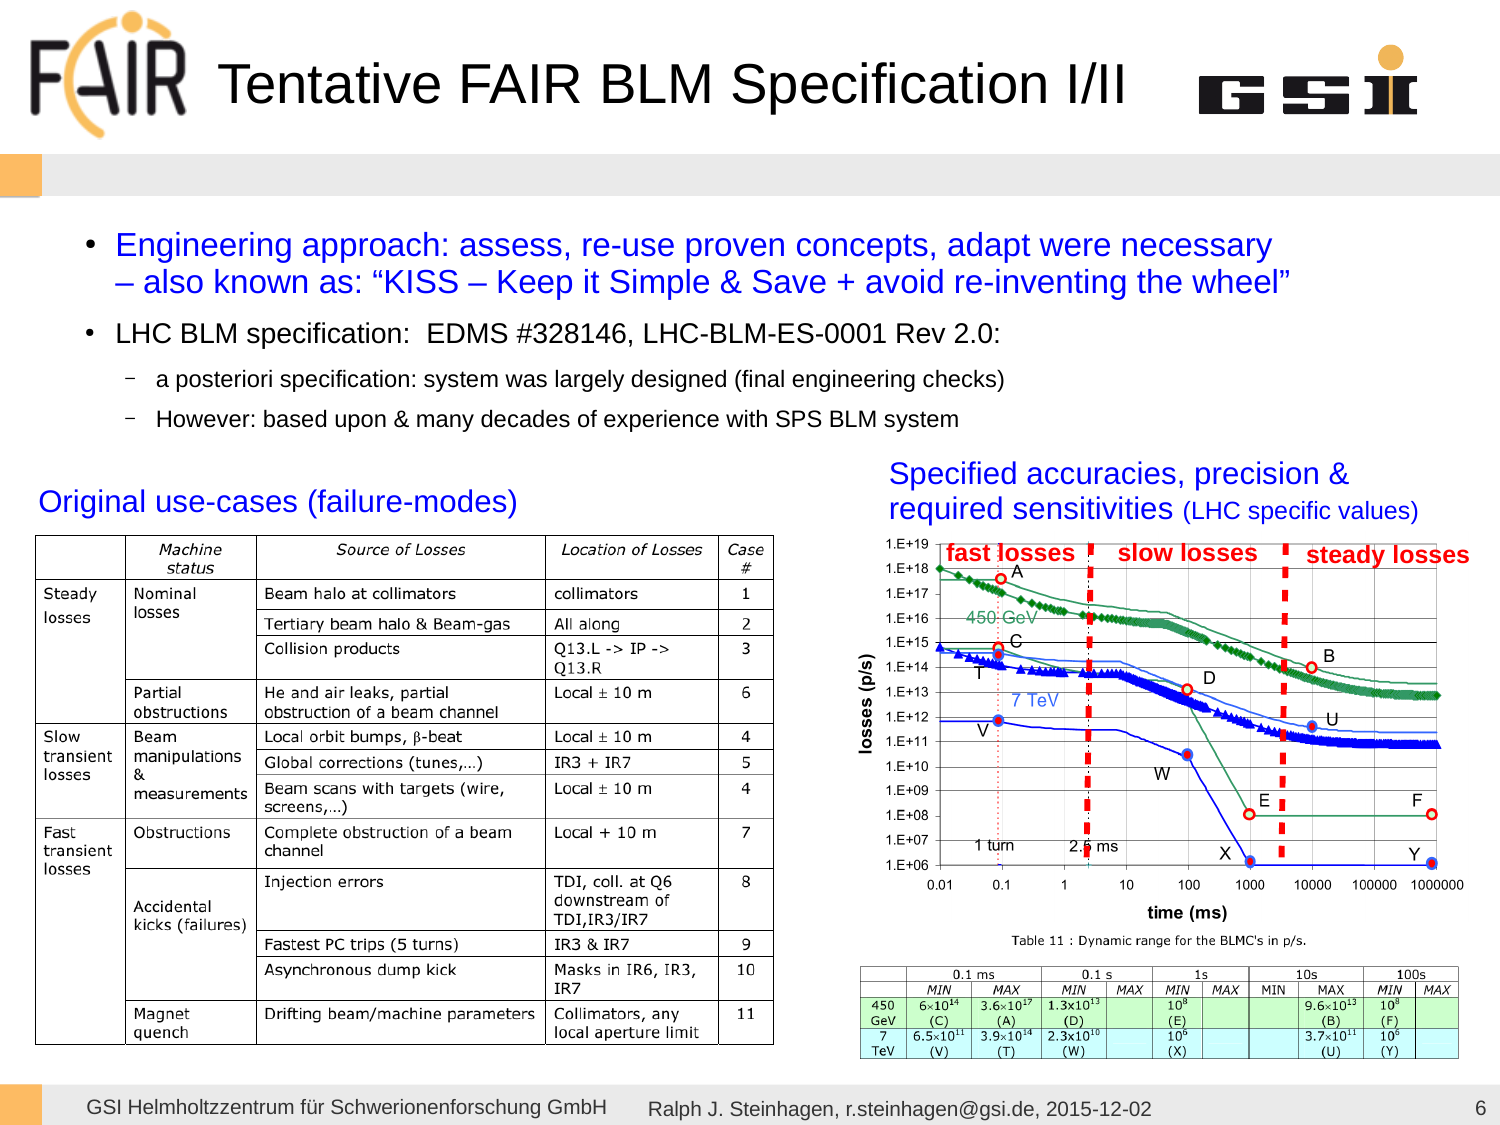

# Tentative FAIR BLM Specification I/II
Engineering approach: assess, re-use proven concepts, adapt were necessary – also known as: “KISS – Keep it Simple & Save + avoid re-inventing the wheel”
LHC BLM specification: EDMS #328146, LHC-BLM-ES-0001 Rev 2.0:
a posteriori specification: system was largely designed (final engineering checks)
However: based upon & many decades of experience with SPS BLM system
Specified accuracies, precision &
required sensitivities (LHC specific values)
Original use-cases (failure-modes)
fast losses
slow losses
steady losses